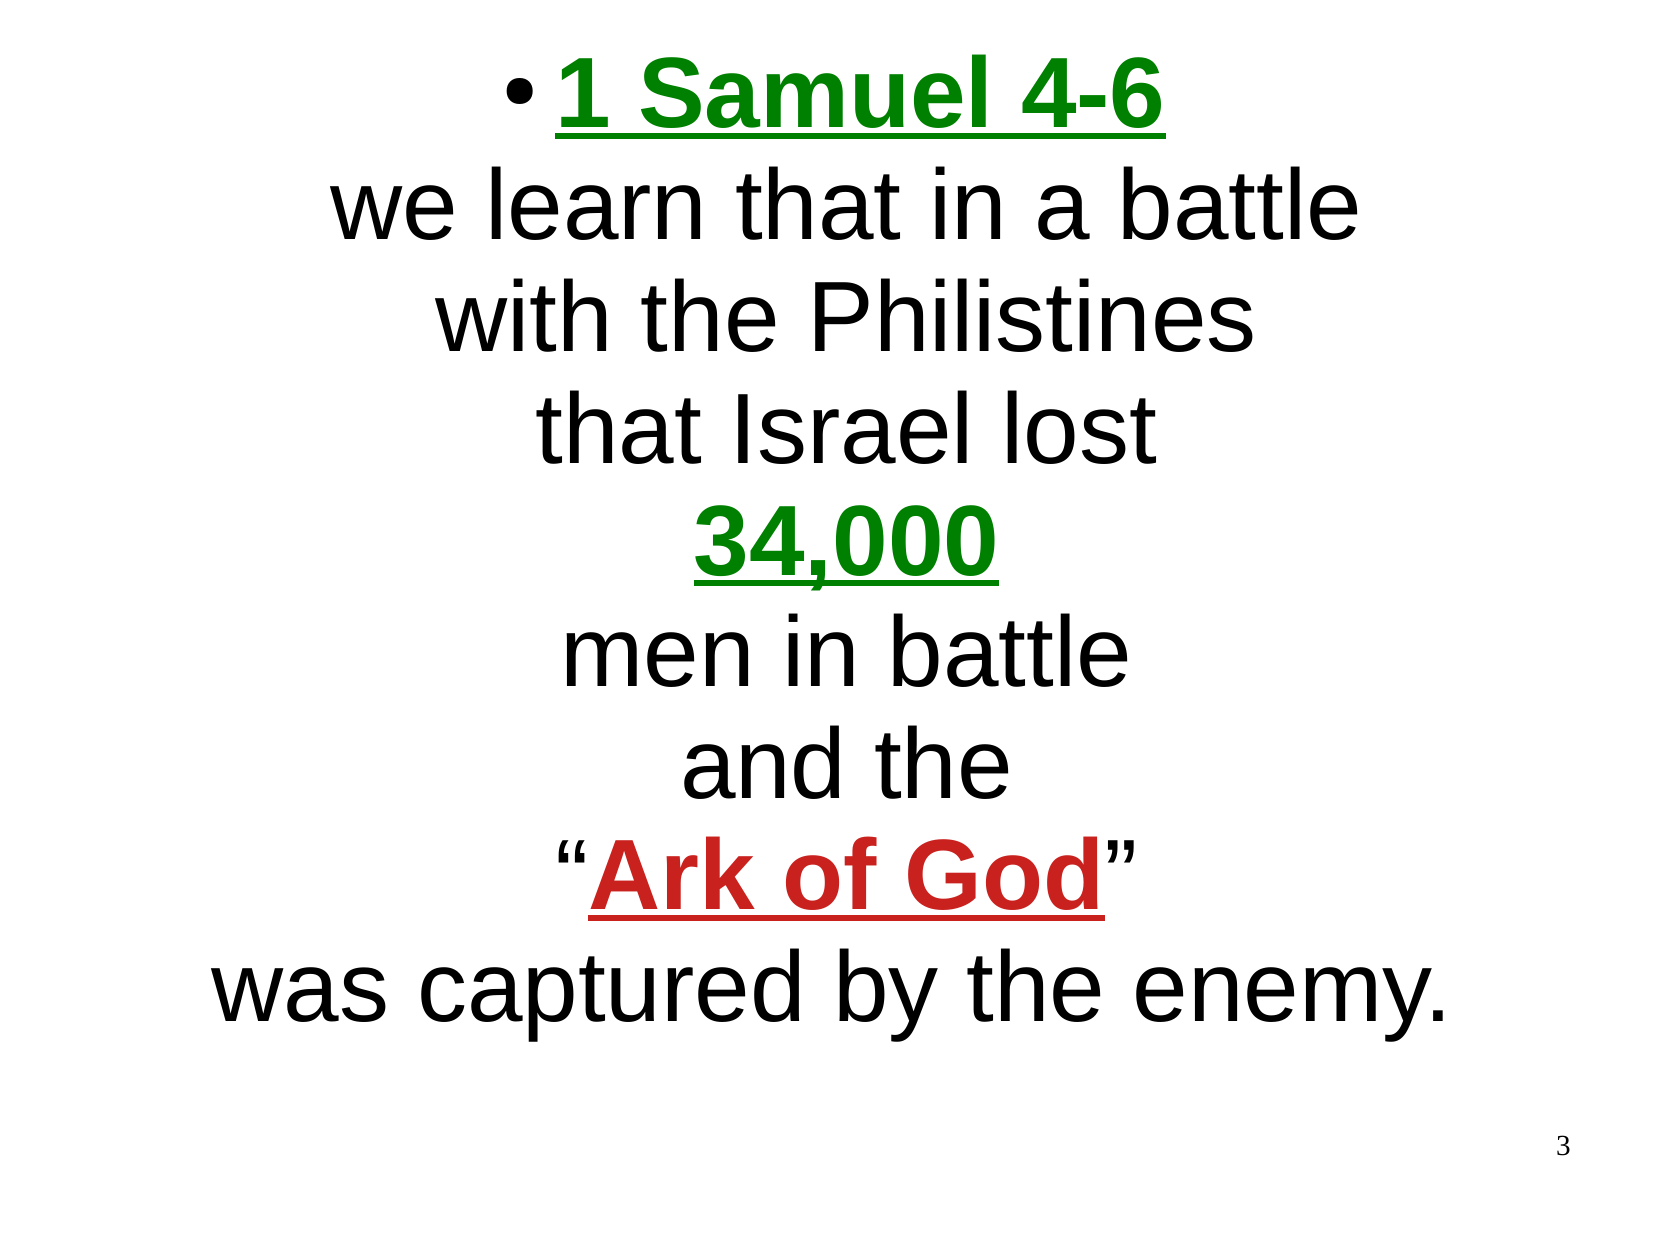

# 1 Samuel 4-6 we learn that in a battle with the Philistines that Israel lost 34,000 men in battle and the “Ark of God” was captured by the enemy.
3